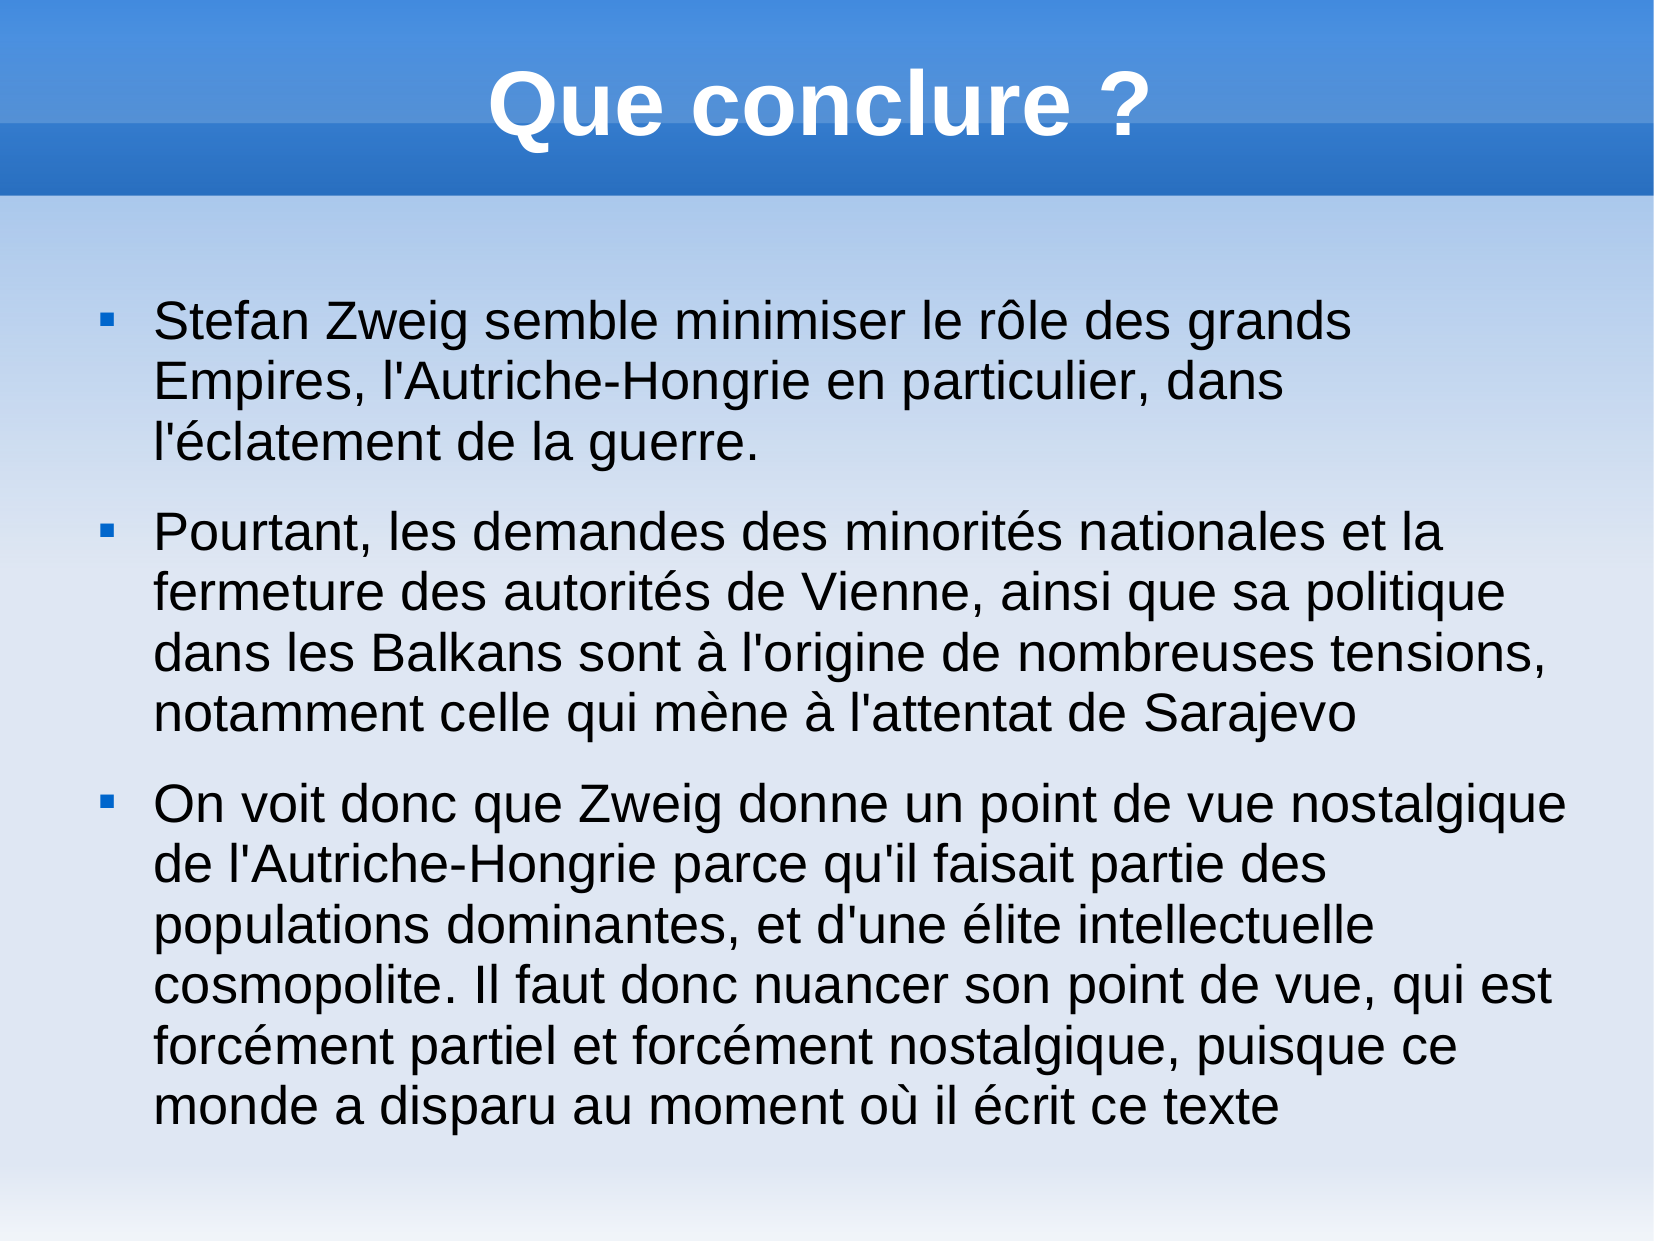

# Que conclure ?
Stefan Zweig semble minimiser le rôle des grands Empires, l'Autriche-Hongrie en particulier, dans l'éclatement de la guerre.
Pourtant, les demandes des minorités nationales et la fermeture des autorités de Vienne, ainsi que sa politique dans les Balkans sont à l'origine de nombreuses tensions, notamment celle qui mène à l'attentat de Sarajevo
On voit donc que Zweig donne un point de vue nostalgique de l'Autriche-Hongrie parce qu'il faisait partie des populations dominantes, et d'une élite intellectuelle cosmopolite. Il faut donc nuancer son point de vue, qui est forcément partiel et forcément nostalgique, puisque ce monde a disparu au moment où il écrit ce texte